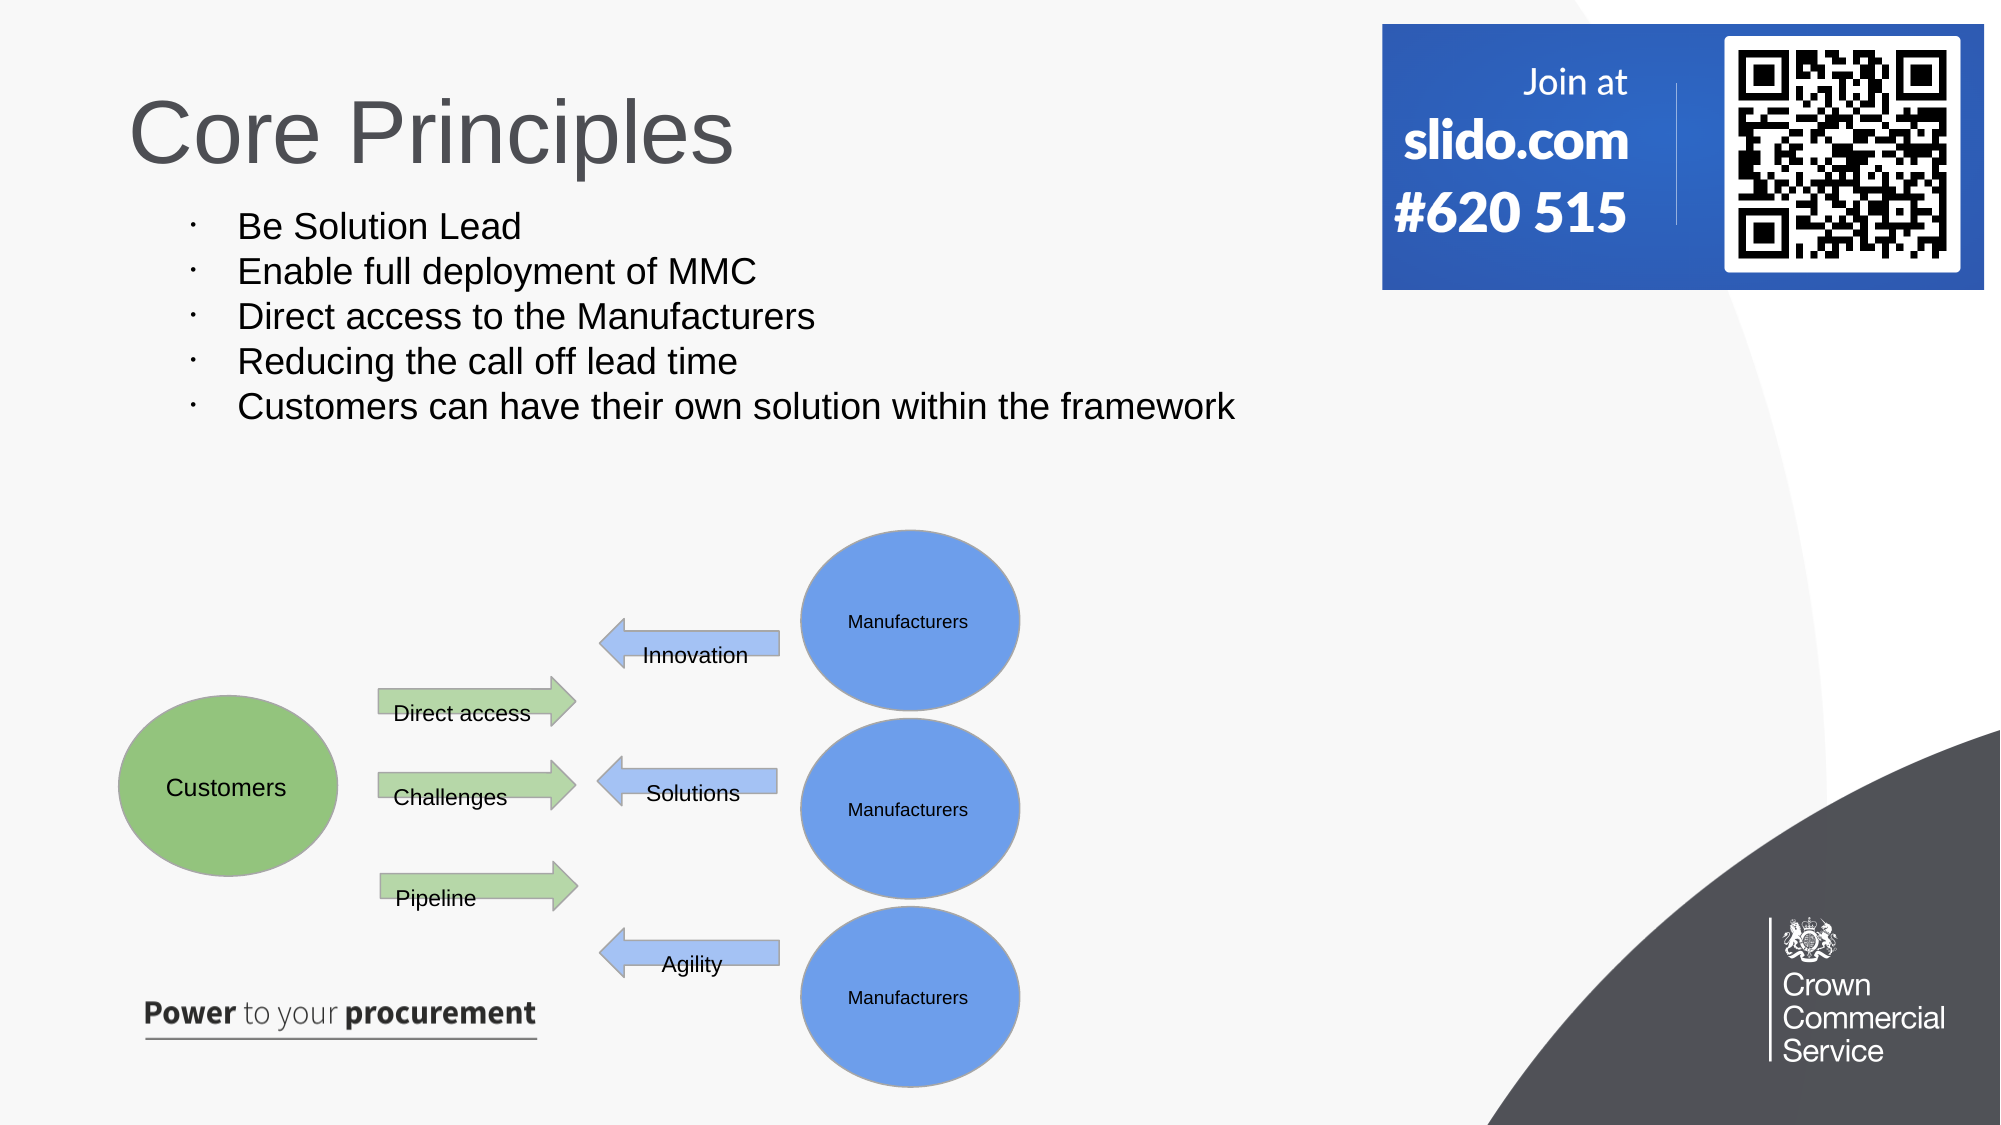

# Core Principles
Be Solution Lead
Enable full deployment of MMC
Direct access to the Manufacturers
Reducing the call off lead time
Customers can have their own solution within the framework
Manufacturers
Innovation
Direct access
Customers
Manufacturers
Solutions
Challenges
Pipeline
Manufacturers
Agility